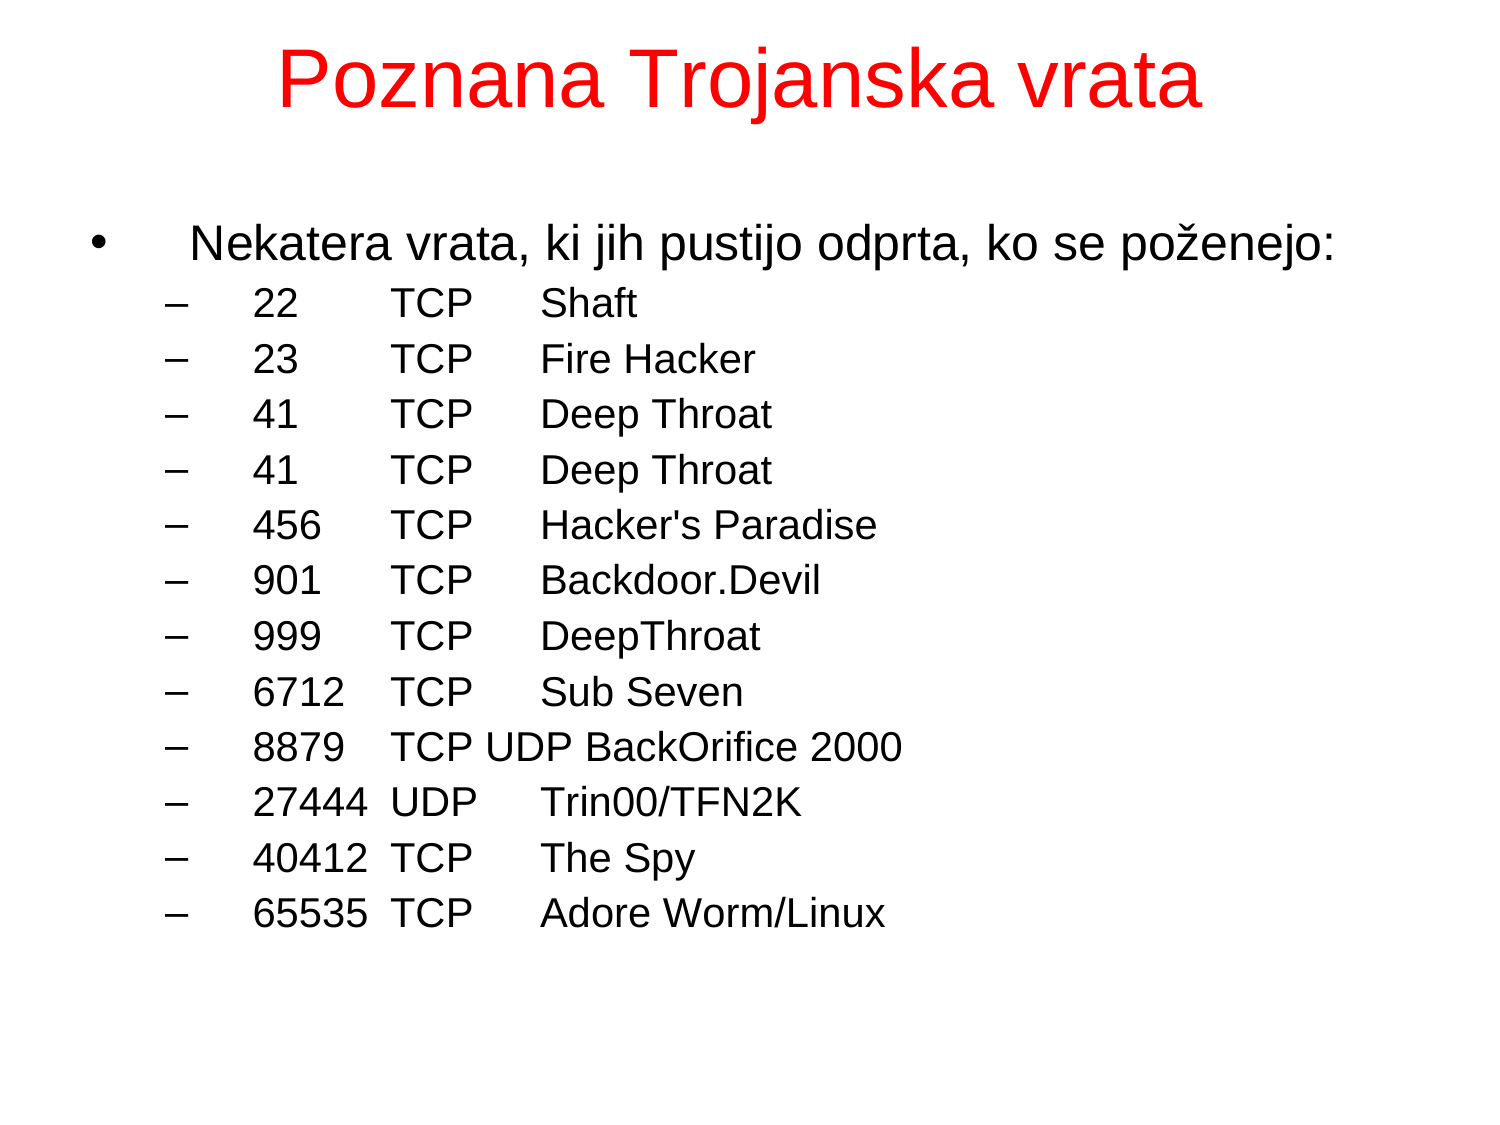

# Poznana Trojanska vrata
Nekatera vrata, ki jih pustijo odprta, ko se poženejo:
22	TCP	Shaft
23 	TCP	Fire Hacker
41 	TCP 	Deep Throat
41 	TCP 	Deep Throat
456 	TCP 	Hacker's Paradise
901 	TCP 	Backdoor.Devil
999 	TCP 	DeepThroat
6712 	TCP 	Sub Seven
8879 	TCP UDP BackOrifice 2000
27444 	UDP 	Trin00/TFN2K
40412 	TCP 	The Spy
65535 	TCP 	Adore Worm/Linux